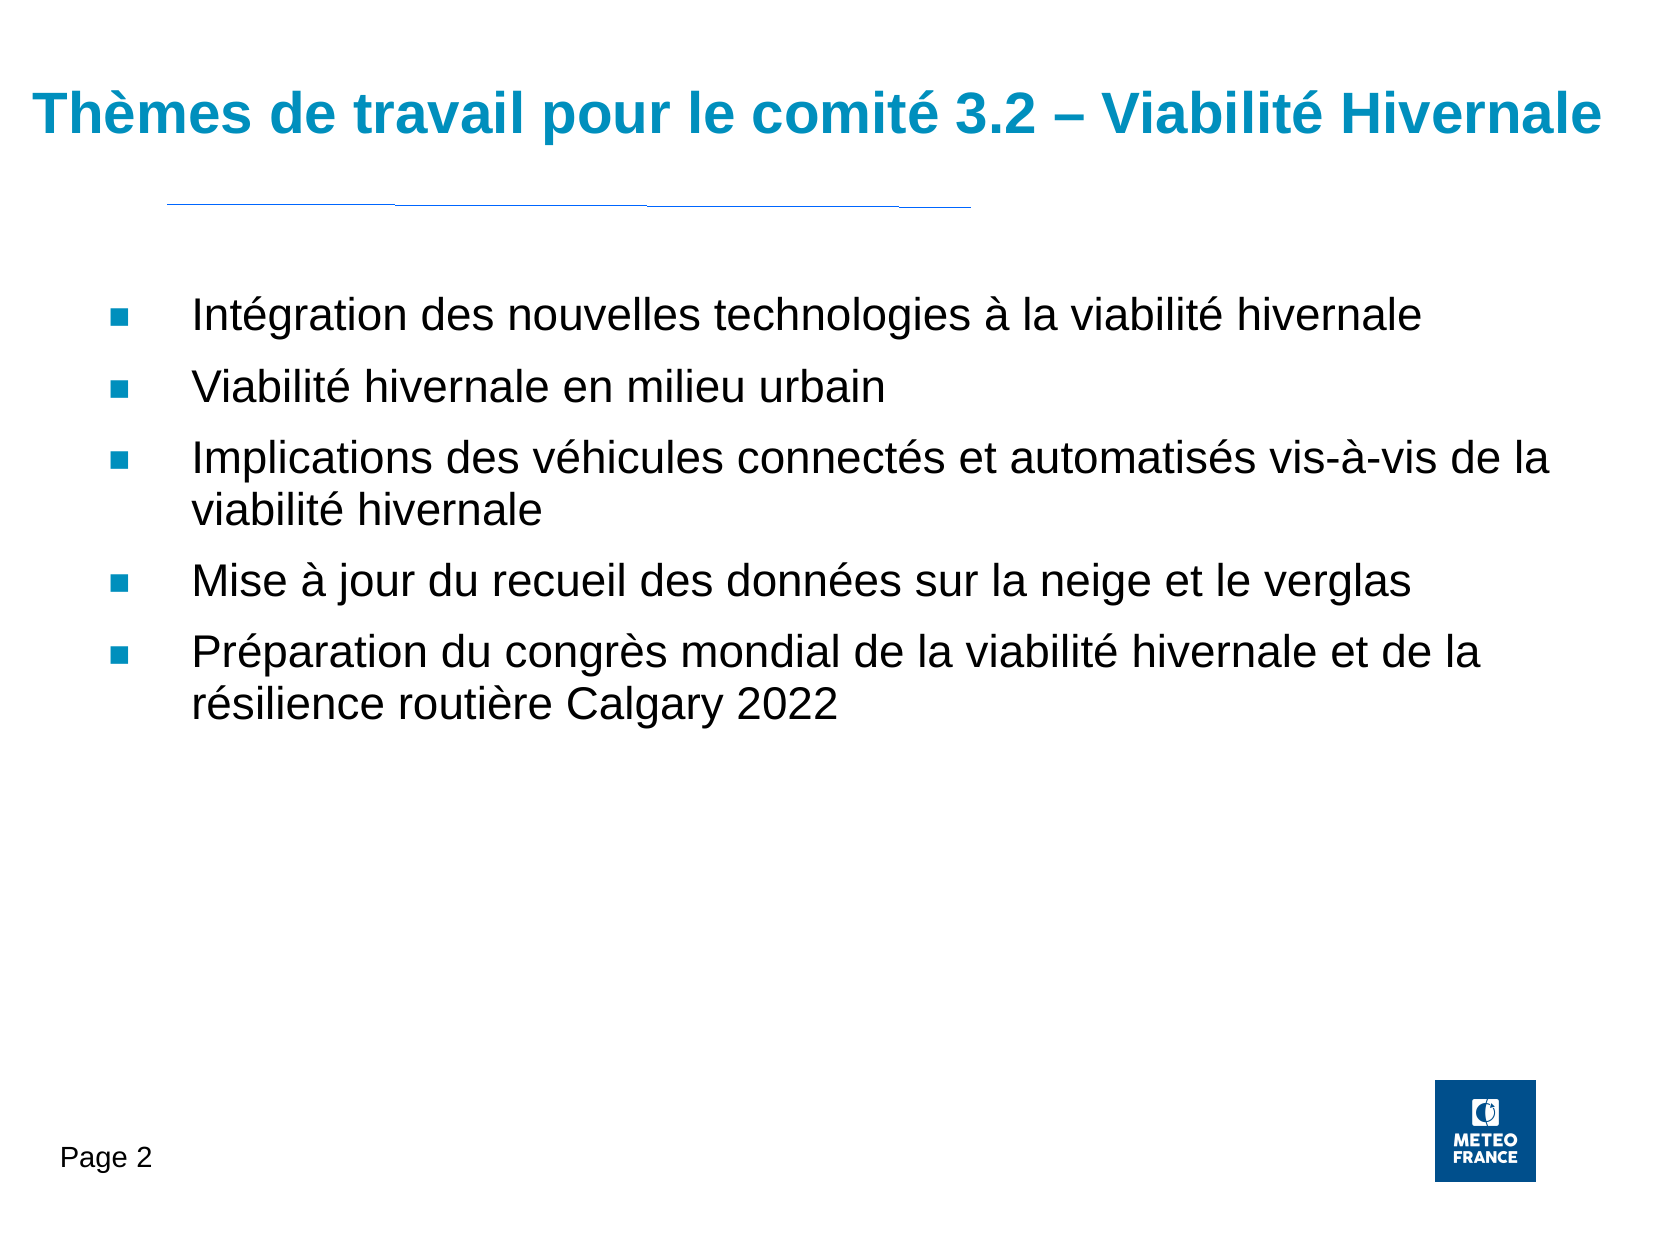

# Thèmes de travail pour le comité 3.2 – Viabilité Hivernale
Intégration des nouvelles technologies à la viabilité hivernale
Viabilité hivernale en milieu urbain
Implications des véhicules connectés et automatisés vis-à-vis de la viabilité hivernale
Mise à jour du recueil des données sur la neige et le verglas
Préparation du congrès mondial de la viabilité hivernale et de la résilience routière Calgary 2022
2